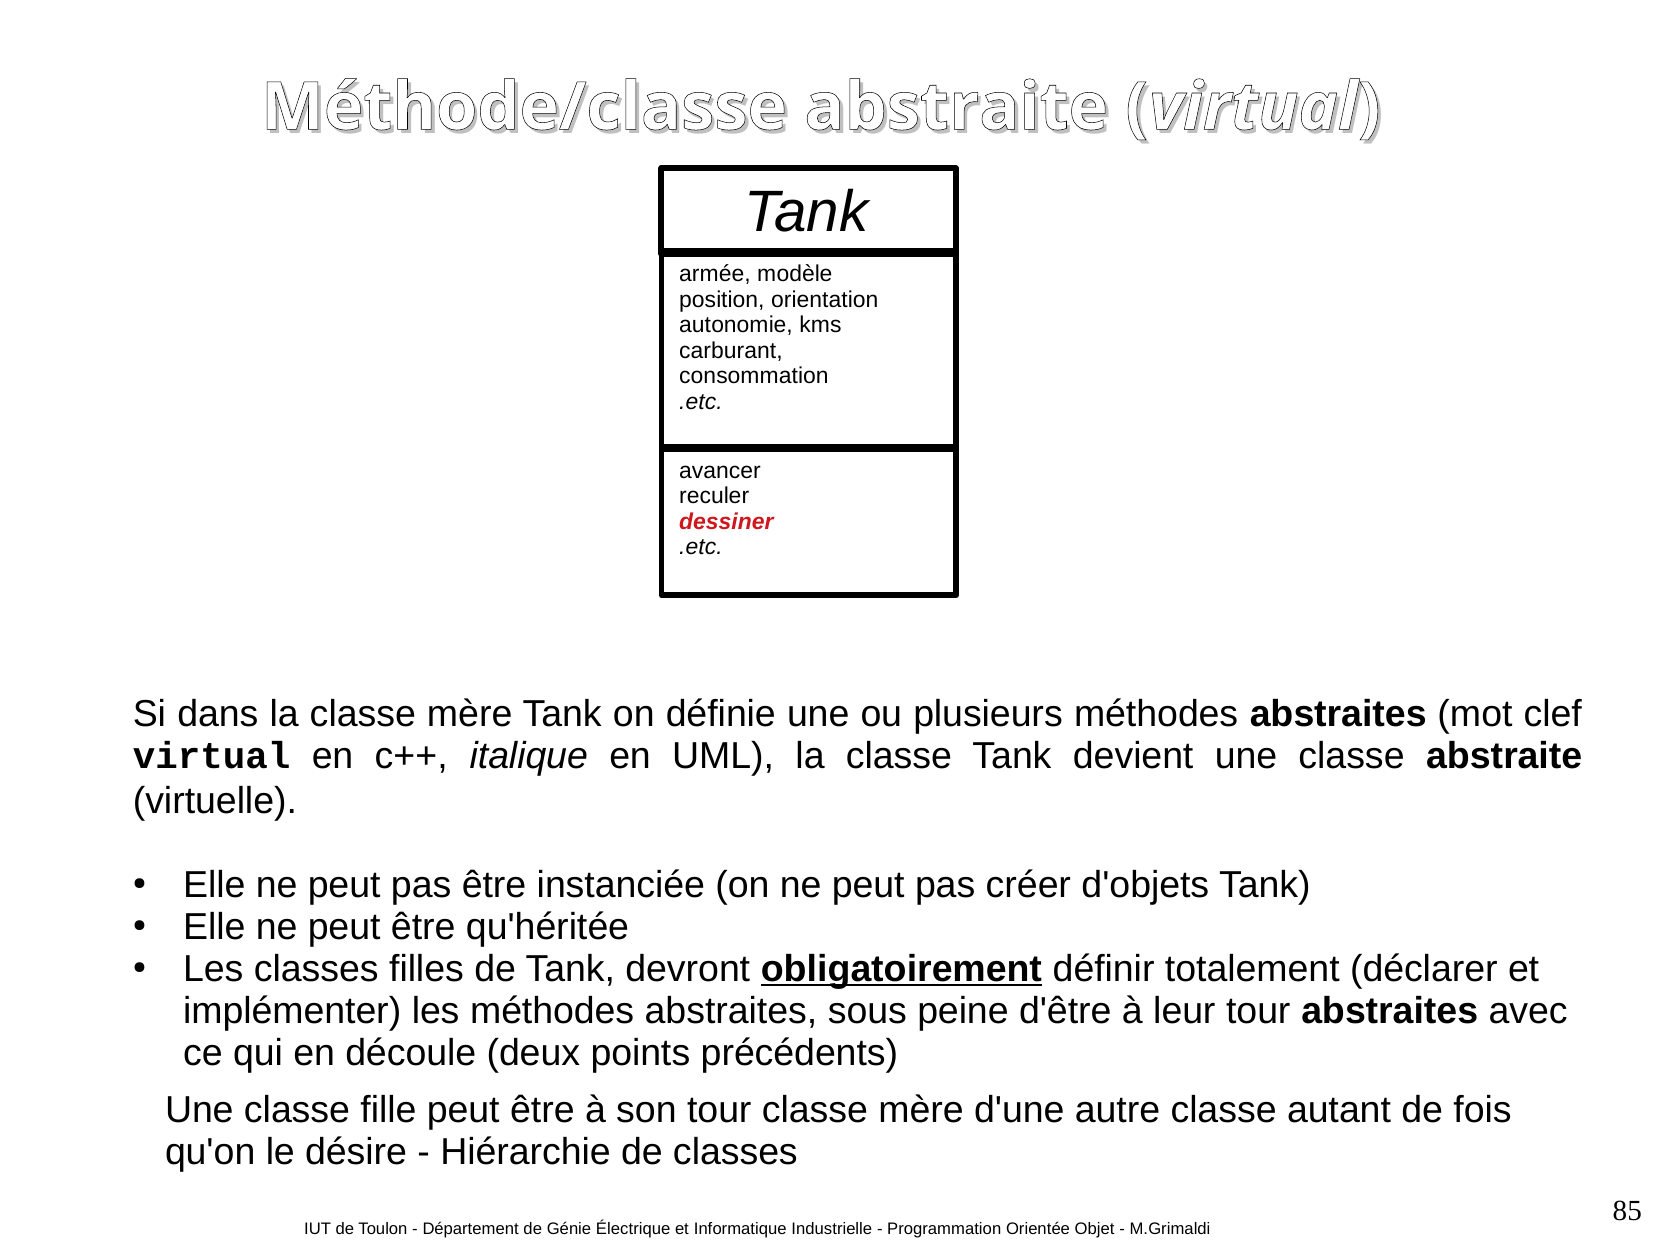

# Méthode/classe abstraite (virtual)
 Tank
armée, modèle
position, orientation
autonomie, kms
carburant, consommation
.etc.
avancer
reculer
dessiner
.etc.
Si dans la classe mère Tank on définie une ou plusieurs méthodes abstraites (mot clef virtual en c++, italique en UML), la classe Tank devient une classe abstraite (virtuelle).
Elle ne peut pas être instanciée (on ne peut pas créer d'objets Tank)
Elle ne peut être qu'héritée
Les classes filles de Tank, devront obligatoirement définir totalement (déclarer et implémenter) les méthodes abstraites, sous peine d'être à leur tour abstraites avec ce qui en découle (deux points précédents)
Une classe fille peut être à son tour classe mère d'une autre classe autant de fois qu'on le désire - Hiérarchie de classes